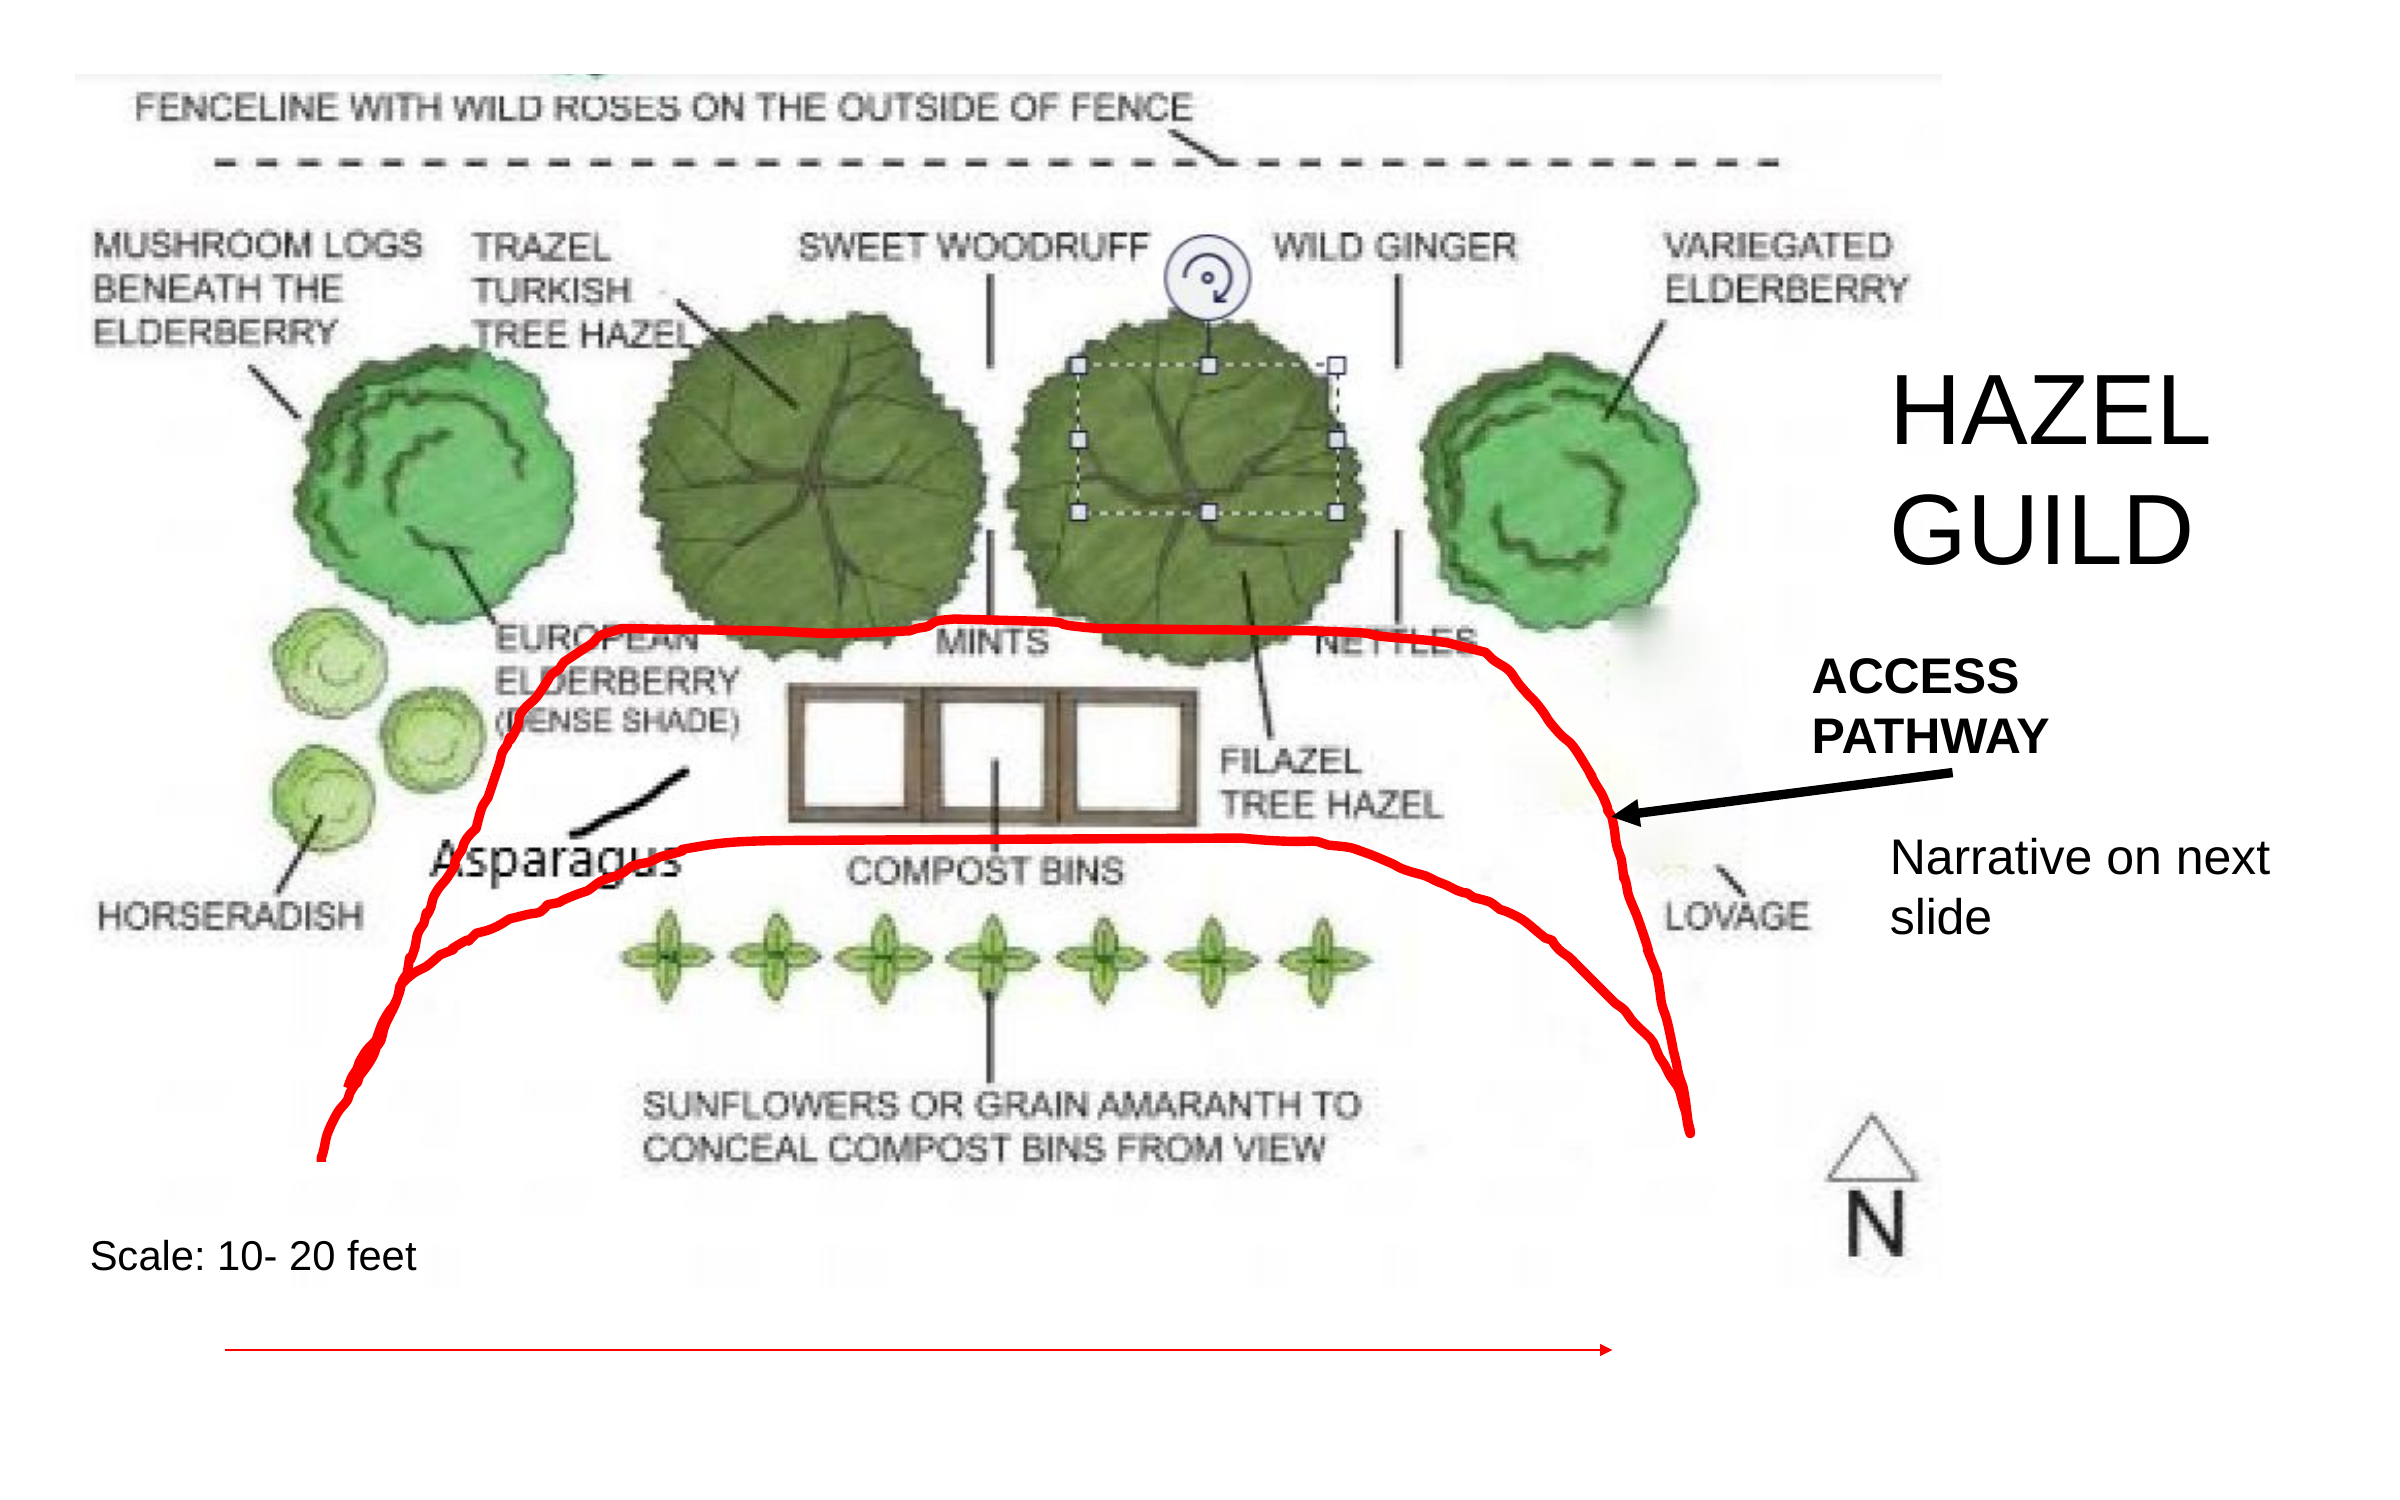

HAZEL GUILD
Narrative on next slide
ACCESS PATHWAY
Scale: 10- 20 feet